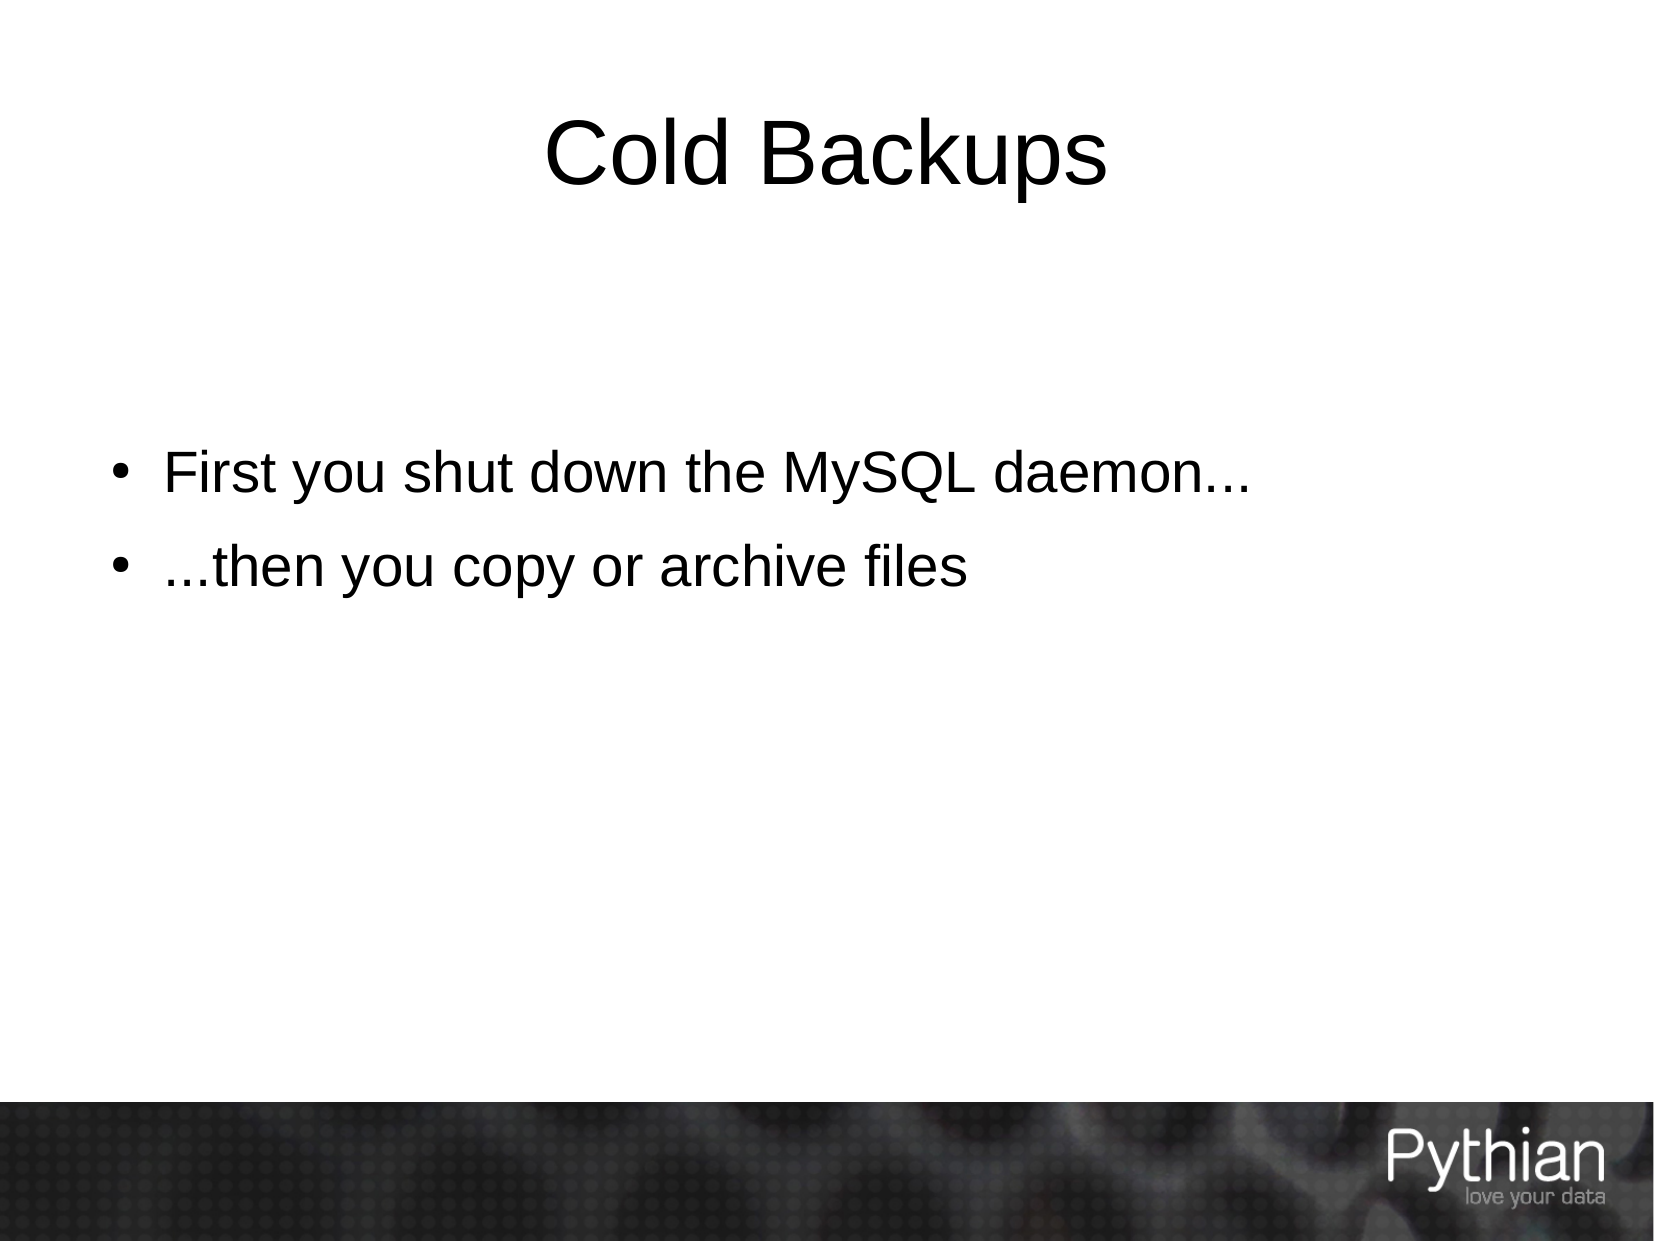

# Cold Backups
First you shut down the MySQL daemon...
...then you copy or archive files